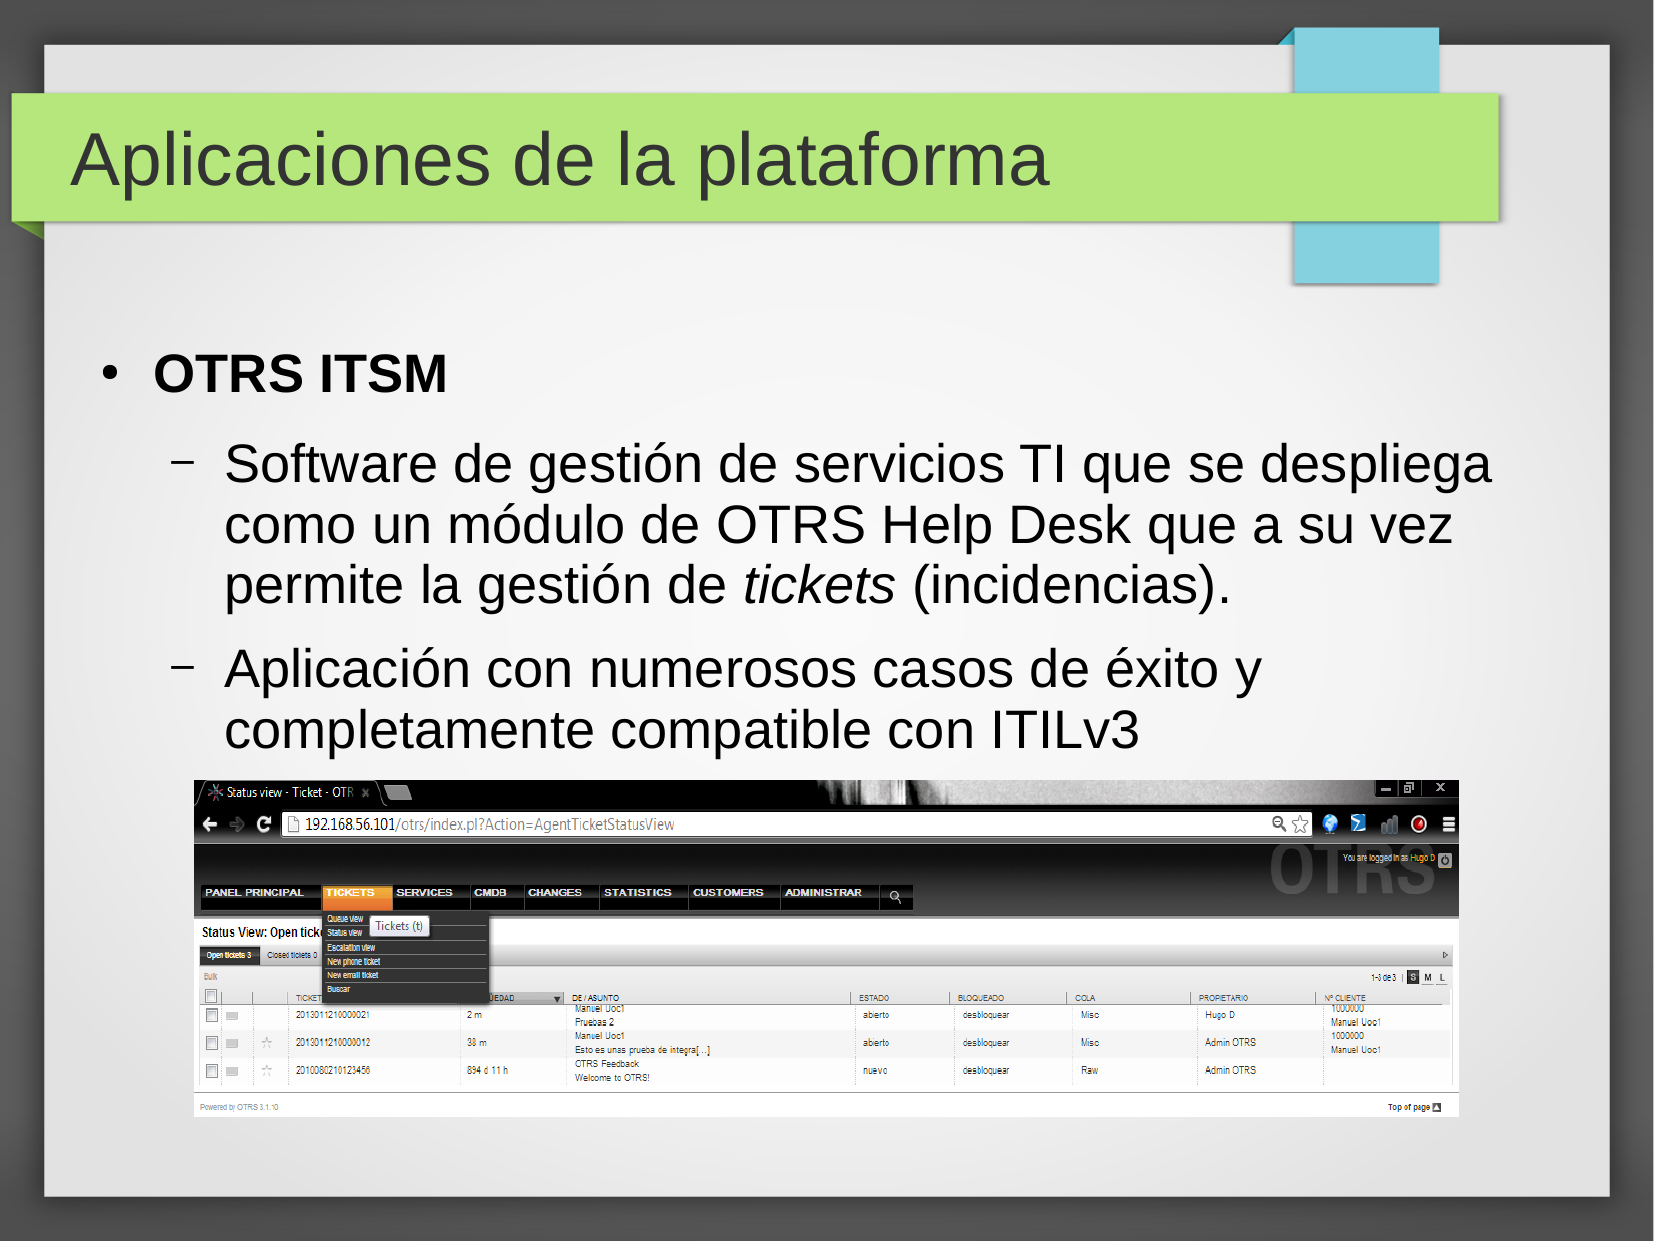

# Aplicaciones de la plataforma
OTRS ITSM
Software de gestión de servicios TI que se despliega como un módulo de OTRS Help Desk que a su vez permite la gestión de tickets (incidencias).
Aplicación con numerosos casos de éxito y completamente compatible con ITILv3